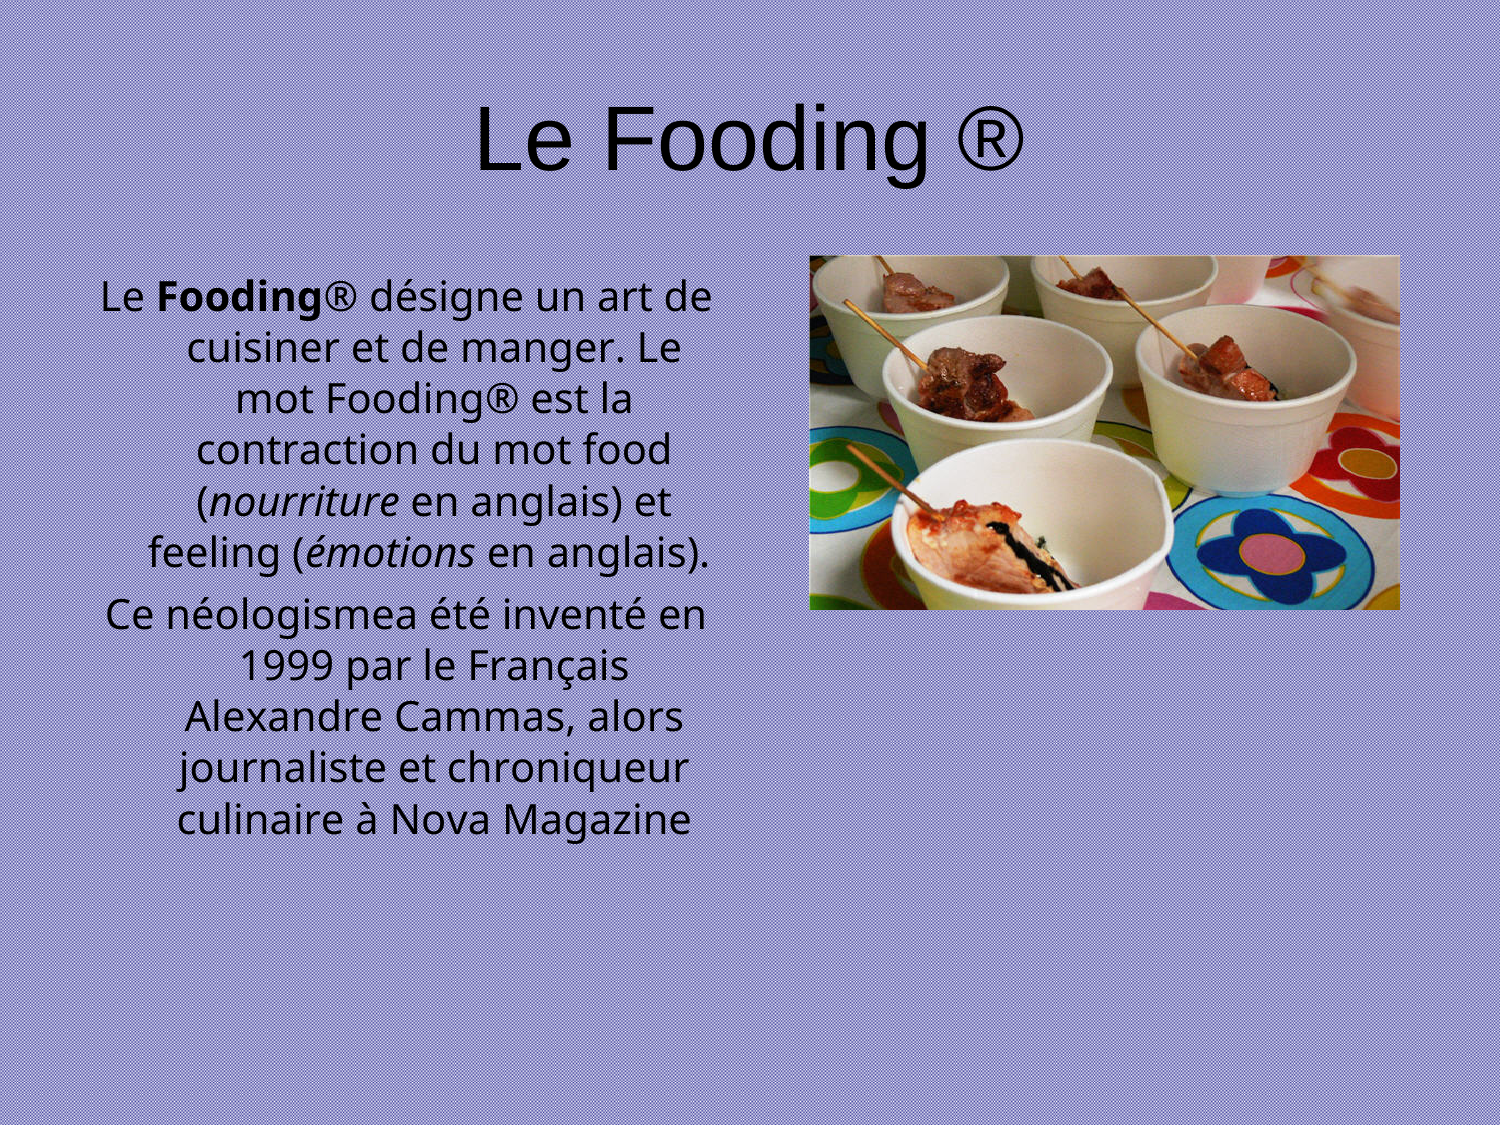

# Le Fooding ®
Le Fooding® désigne un art de cuisiner et de manger. Le mot Fooding® est la contraction du mot food (nourriture en anglais) et feeling (émotions en anglais).
Ce néologismea été inventé en 1999 par le Français Alexandre Cammas, alors journaliste et chroniqueur culinaire à Nova Magazine